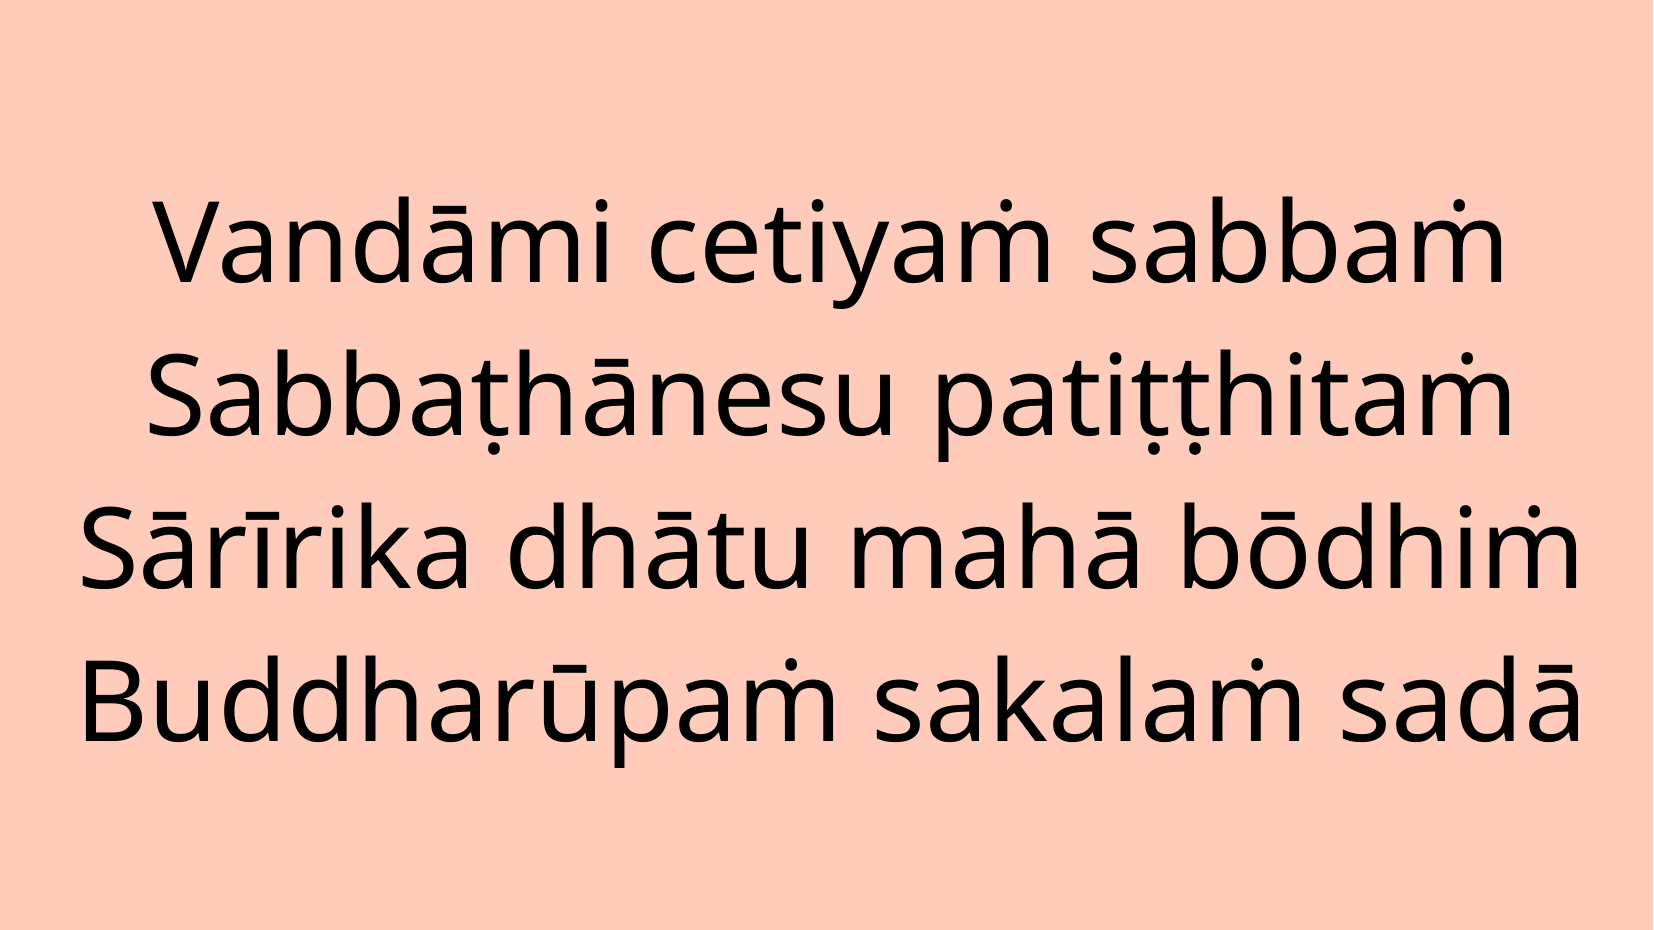

# Vandāmi cetiyaṁ sabbaṁ
Sabbaṭhānesu patiṭṭhitaṁ
Sārīrika dhātu mahā bōdhiṁ
Buddharūpaṁ sakalaṁ sadā